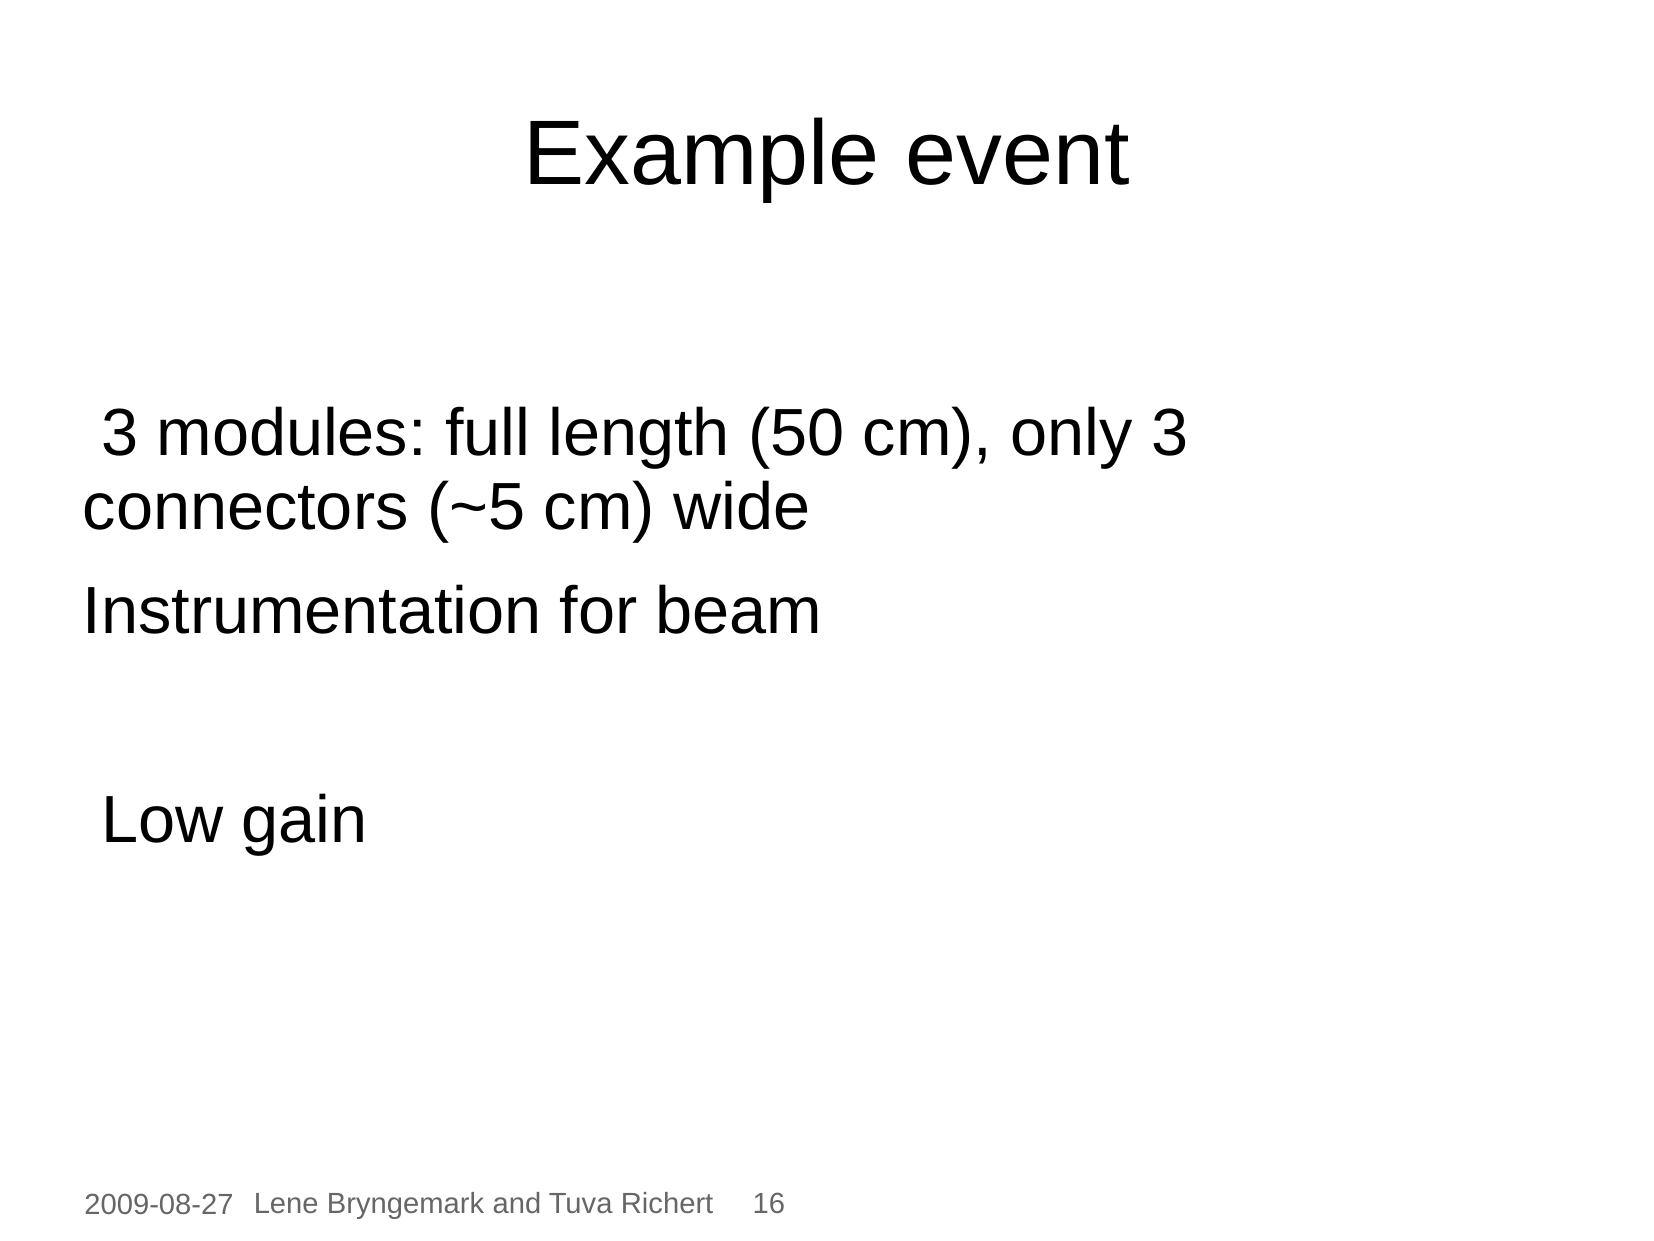

Example event
# 3 modules: full length (50 cm), only 3 	 	 		connectors (~5 cm) wide
Instrumentation for beam
 Low gain
Lene Bryngemark and Tuva Richert
16
2009-08-27